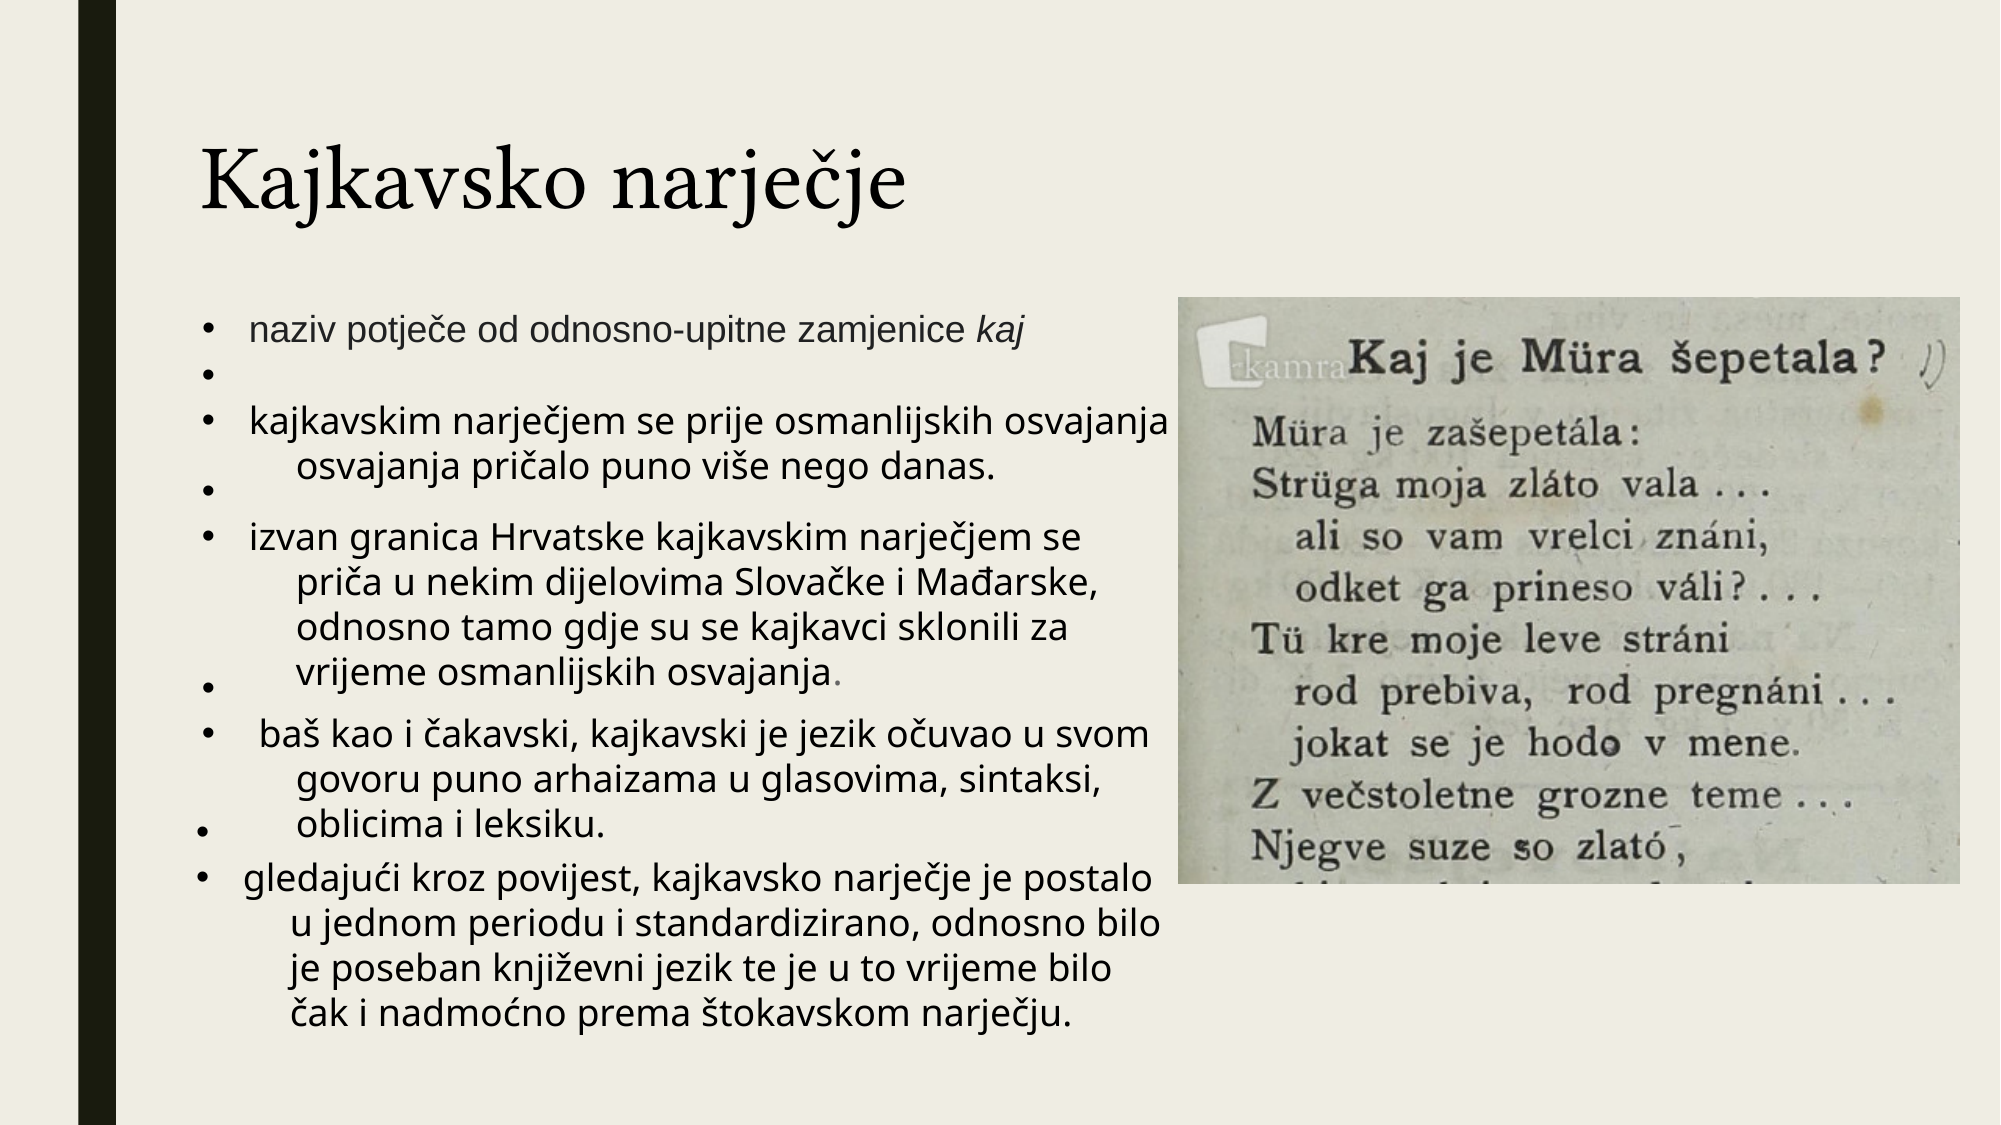

Kajkavsko narječje
naziv potječe od odnosno-upitne zamjenice kaj
kajkavskim narječjem se prije osmanlijskih osvajanja osvajanja pričalo puno više nego danas.
izvan granica Hrvatske kajkavskim narječjem se priča u nekim dijelovima Slovačke i Mađarske, odnosno tamo gdje su se kajkavci sklonili za vrijeme osmanlijskih osvajanja.
 baš kao i čakavski, kajkavski je jezik očuvao u svom govoru puno arhaizama u glasovima, sintaksi, oblicima i leksiku.
gledajući kroz povijest, kajkavsko narječje je postalo u jednom periodu i standardizirano, odnosno bilo je poseban književni jezik te je u to vrijeme bilo čak i nadmoćno prema štokavskom narječju.